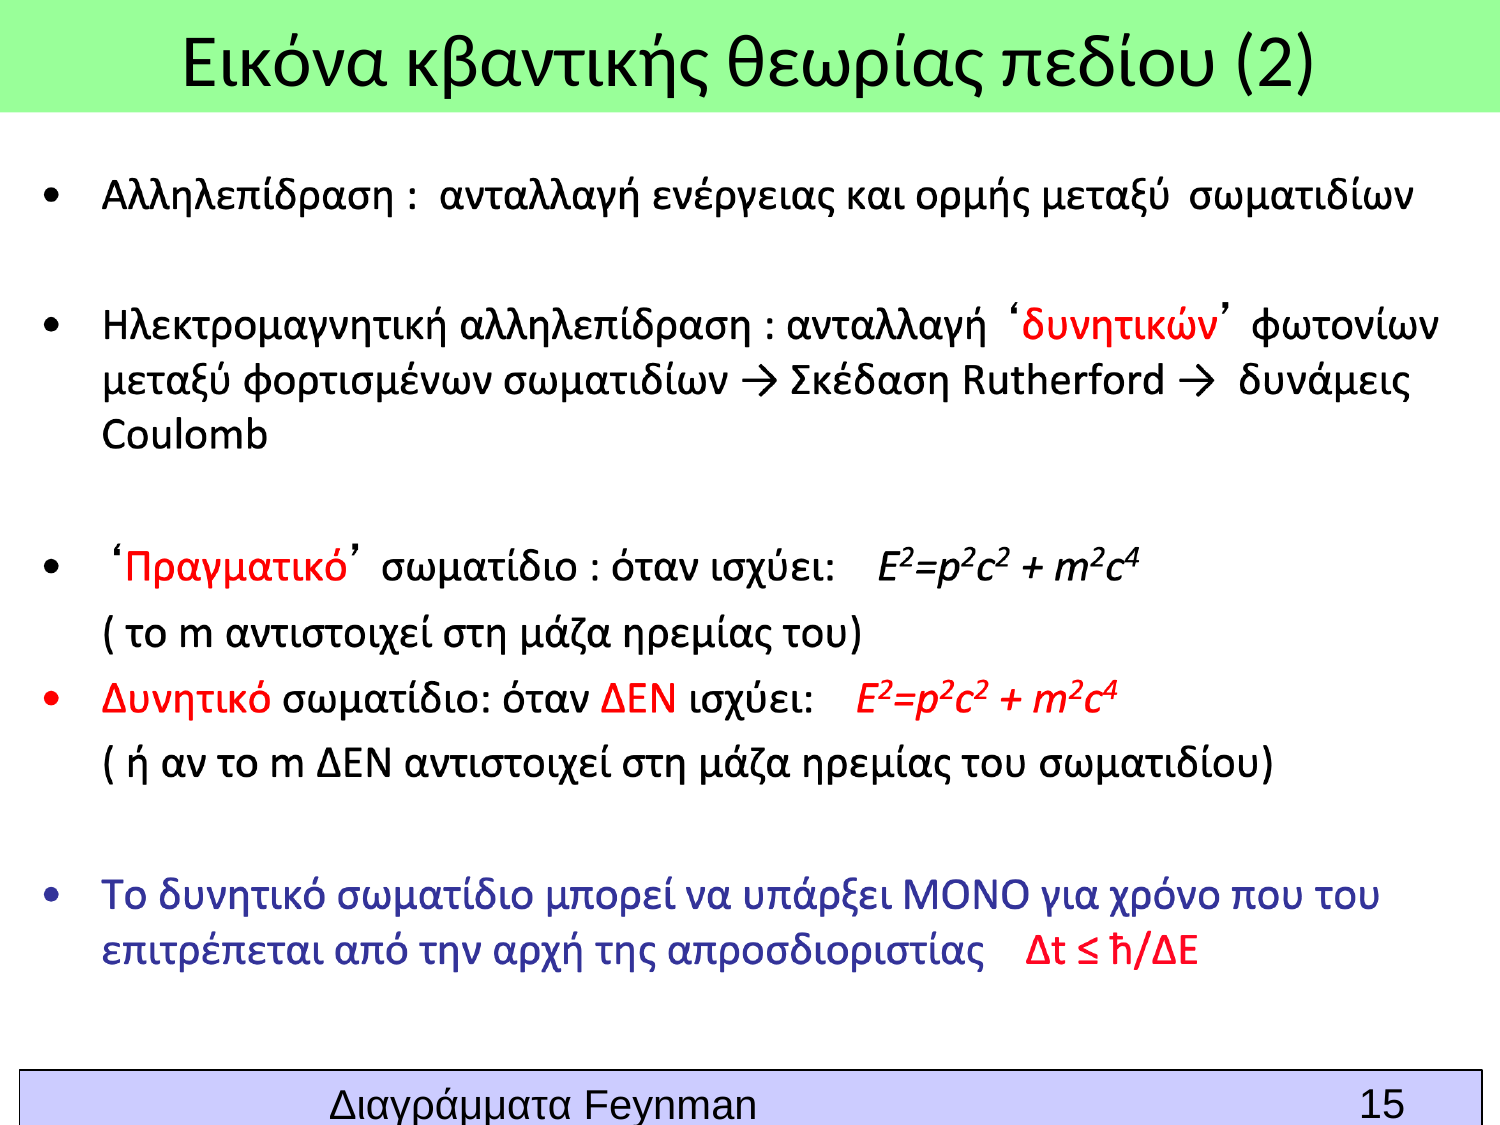

Εικόνα κβαντικής θεωρίας πεδίου (2)
15
Διαγράμματα Feynman